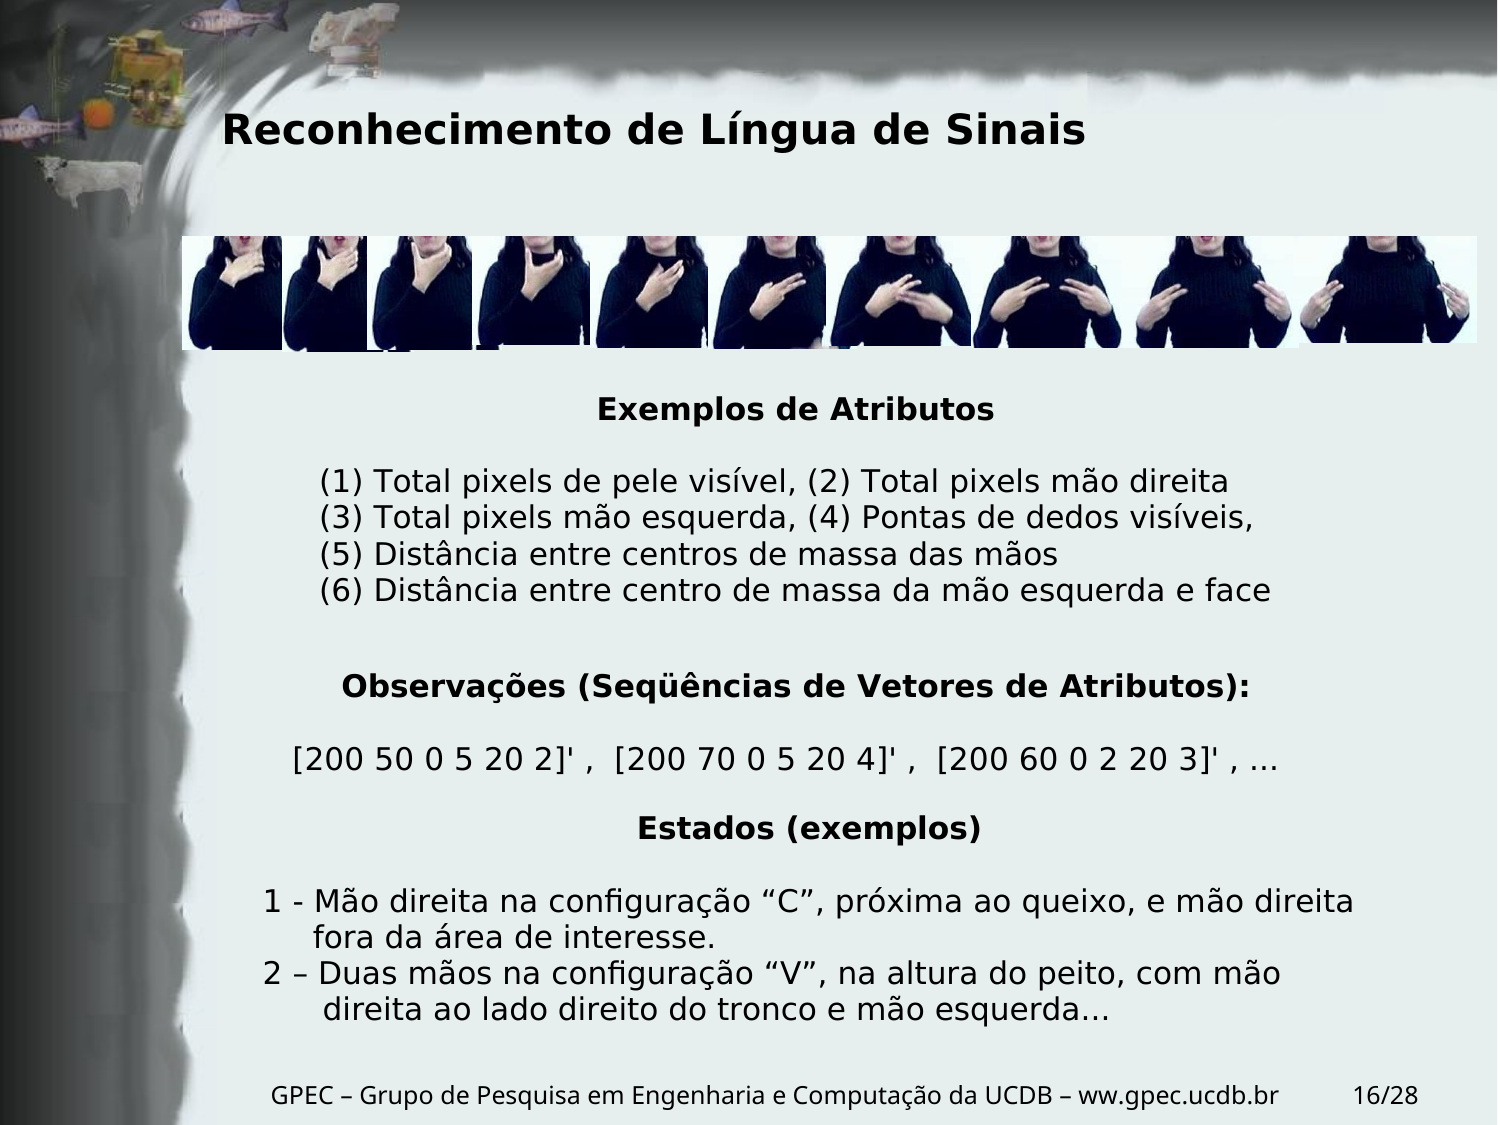

# Reconhecimento de Língua de Sinais
Exemplos de Atributos
(1) Total pixels de pele visível, (2) Total pixels mão direita
(3) Total pixels mão esquerda, (4) Pontas de dedos visíveis,
(5) Distância entre centros de massa das mãos
(6) Distância entre centro de massa da mão esquerda e face
Observações (Seqüências de Vetores de Atributos):
[200 50 0 5 20 2]' , [200 70 0 5 20 4]' , [200 60 0 2 20 3]' , ...
Estados (exemplos)
1 - Mão direita na configuração “C”, próxima ao queixo, e mão direita
 fora da área de interesse.
2 – Duas mãos na configuração “V”, na altura do peito, com mão
 direita ao lado direito do tronco e mão esquerda...